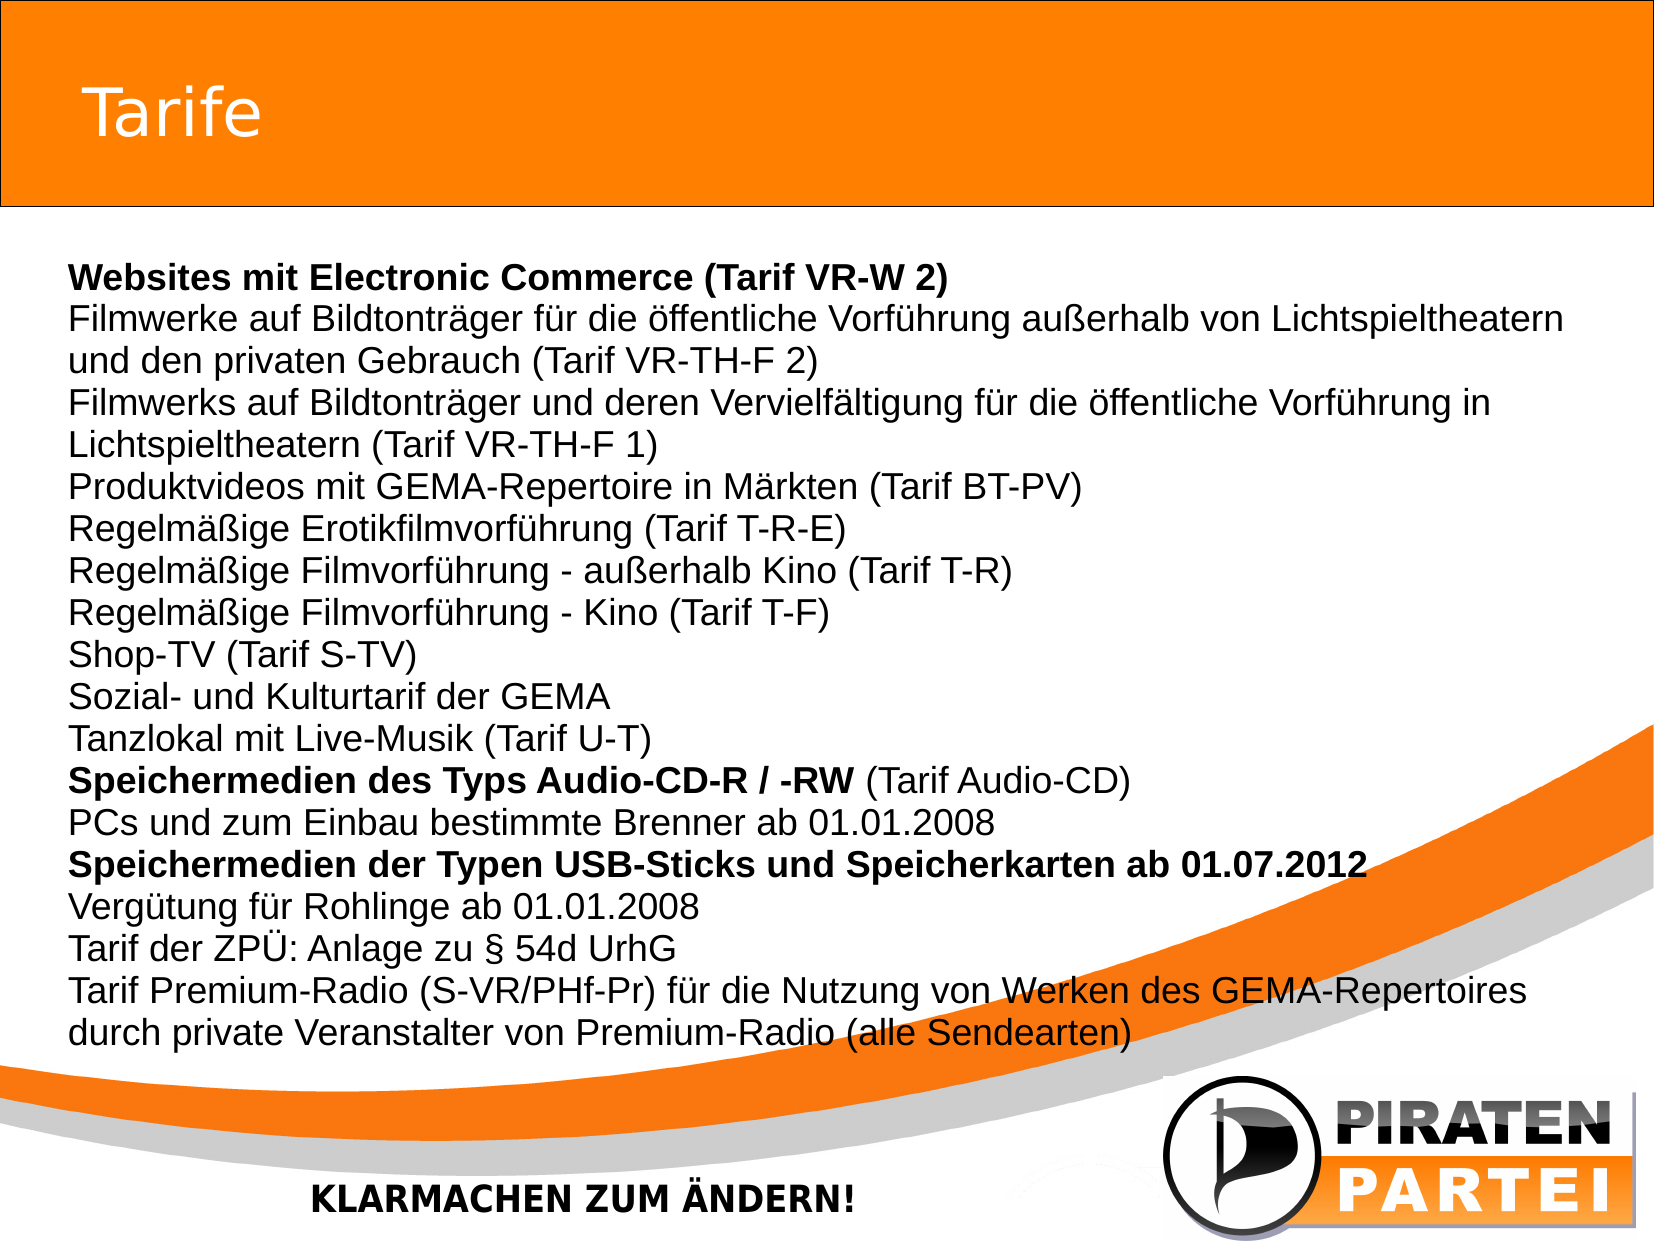

# Tarife
Websites mit Electronic Commerce (Tarif VR-W 2)
Filmwerke auf Bildtonträger für die öffentliche Vorführung außerhalb von Lichtspieltheatern
und den privaten Gebrauch (Tarif VR-TH-F 2)
Filmwerks auf Bildtonträger und deren Vervielfältigung für die öffentliche Vorführung in
Lichtspieltheatern (Tarif VR-TH-F 1)
Produktvideos mit GEMA-Repertoire in Märkten (Tarif BT-PV)
Regelmäßige Erotikfilmvorführung (Tarif T-R-E)
Regelmäßige Filmvorführung - außerhalb Kino (Tarif T-R)
Regelmäßige Filmvorführung - Kino (Tarif T-F)
Shop-TV (Tarif S-TV)
Sozial- und Kulturtarif der GEMA
Tanzlokal mit Live-Musik (Tarif U-T)
Speichermedien des Typs Audio-CD-R / -RW (Tarif Audio-CD)
PCs und zum Einbau bestimmte Brenner ab 01.01.2008
Speichermedien der Typen USB-Sticks und Speicherkarten ab 01.07.2012
Vergütung für Rohlinge ab 01.01.2008
Tarif der ZPÜ: Anlage zu § 54d UrhG
Tarif Premium-Radio (S-VR/PHf-Pr) für die Nutzung von Werken des GEMA-Repertoires
durch private Veranstalter von Premium-Radio (alle Sendearten)